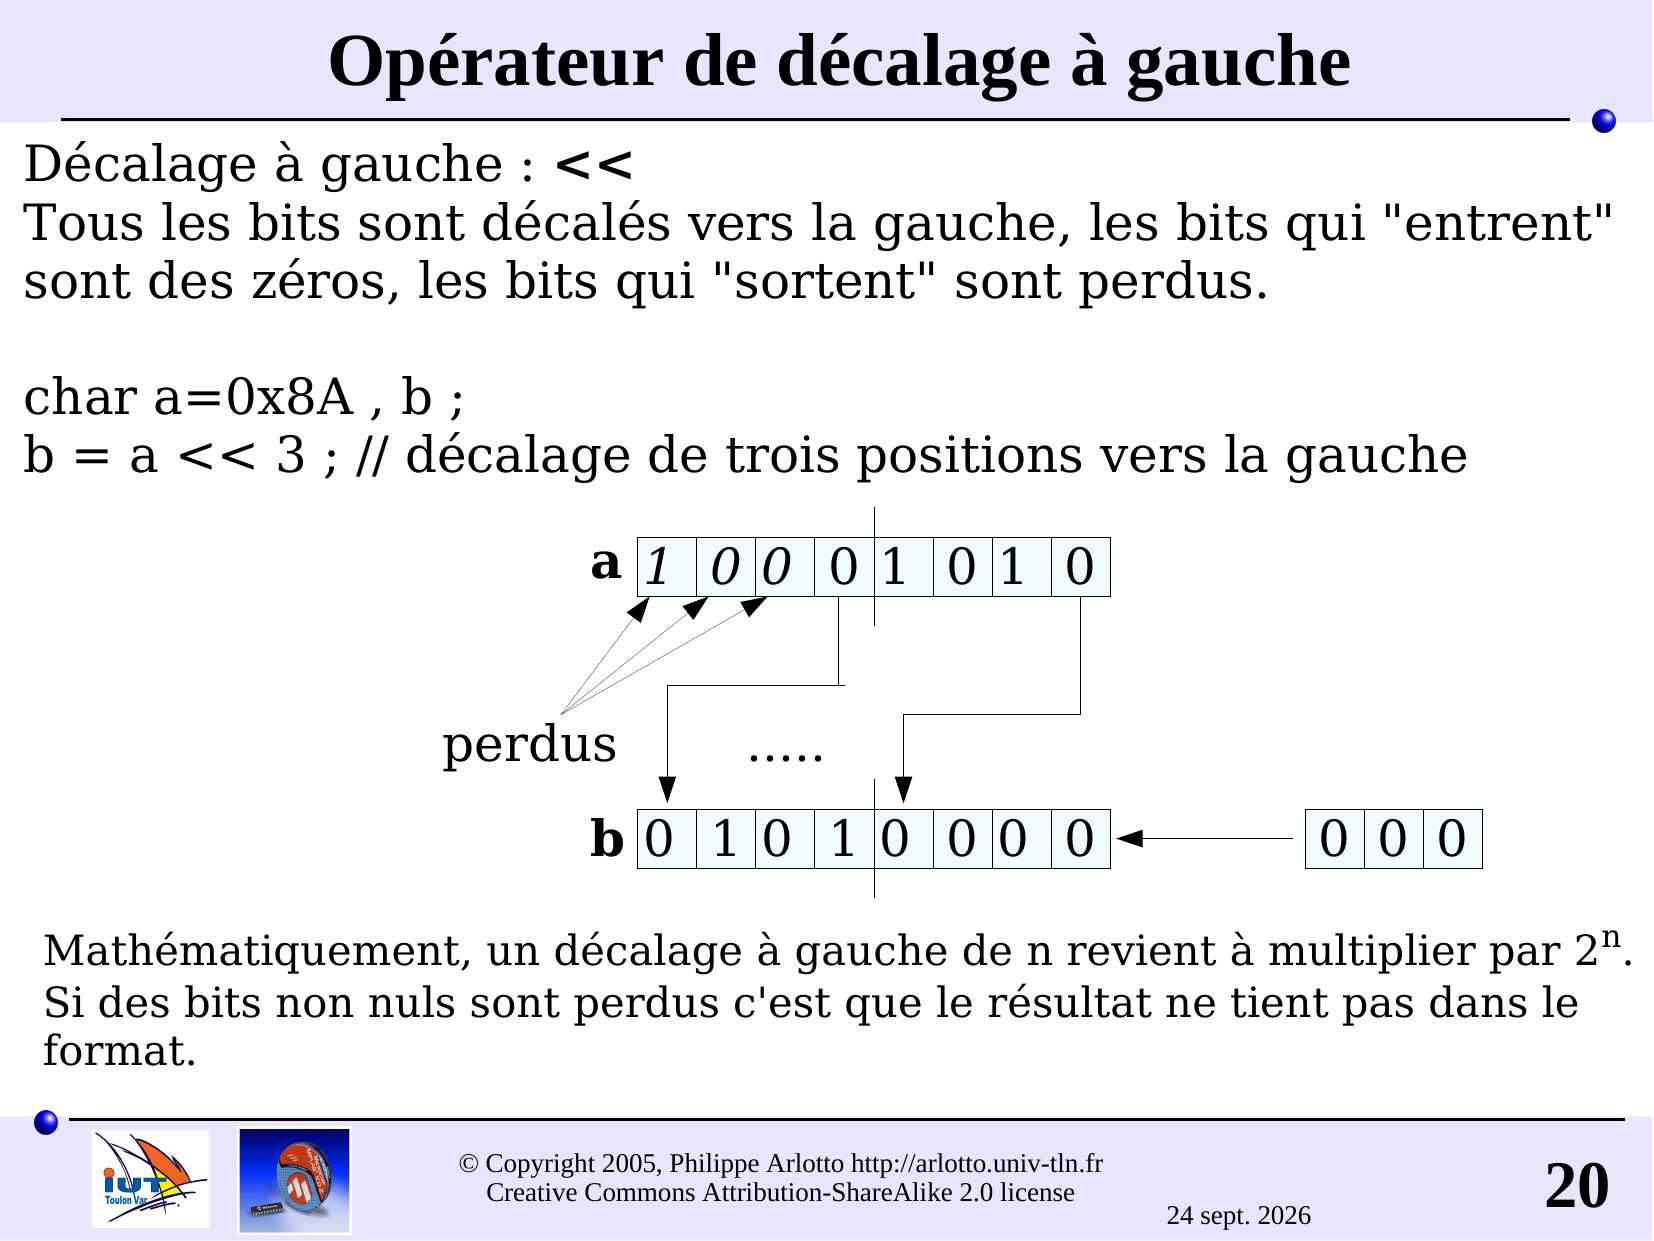

# Opérateur de décalage à gauche
Décalage à gauche : <<
Tous les bits sont décalés vers la gauche, les bits qui "entrent"
sont des zéros, les bits qui "sortent" sont perdus.
char a=0x8A , b ;
b = a << 3 ; // décalage de trois positions vers la gauche
a
1
0
0
0
1
0
1
0
.....
perdus
b
0
1
0
1
0
0
0
0
0
0
0
Mathématiquement, un décalage à gauche de n revient à multiplier par 2n.
Si des bits non nuls sont perdus c'est que le résultat ne tient pas dans le
format.